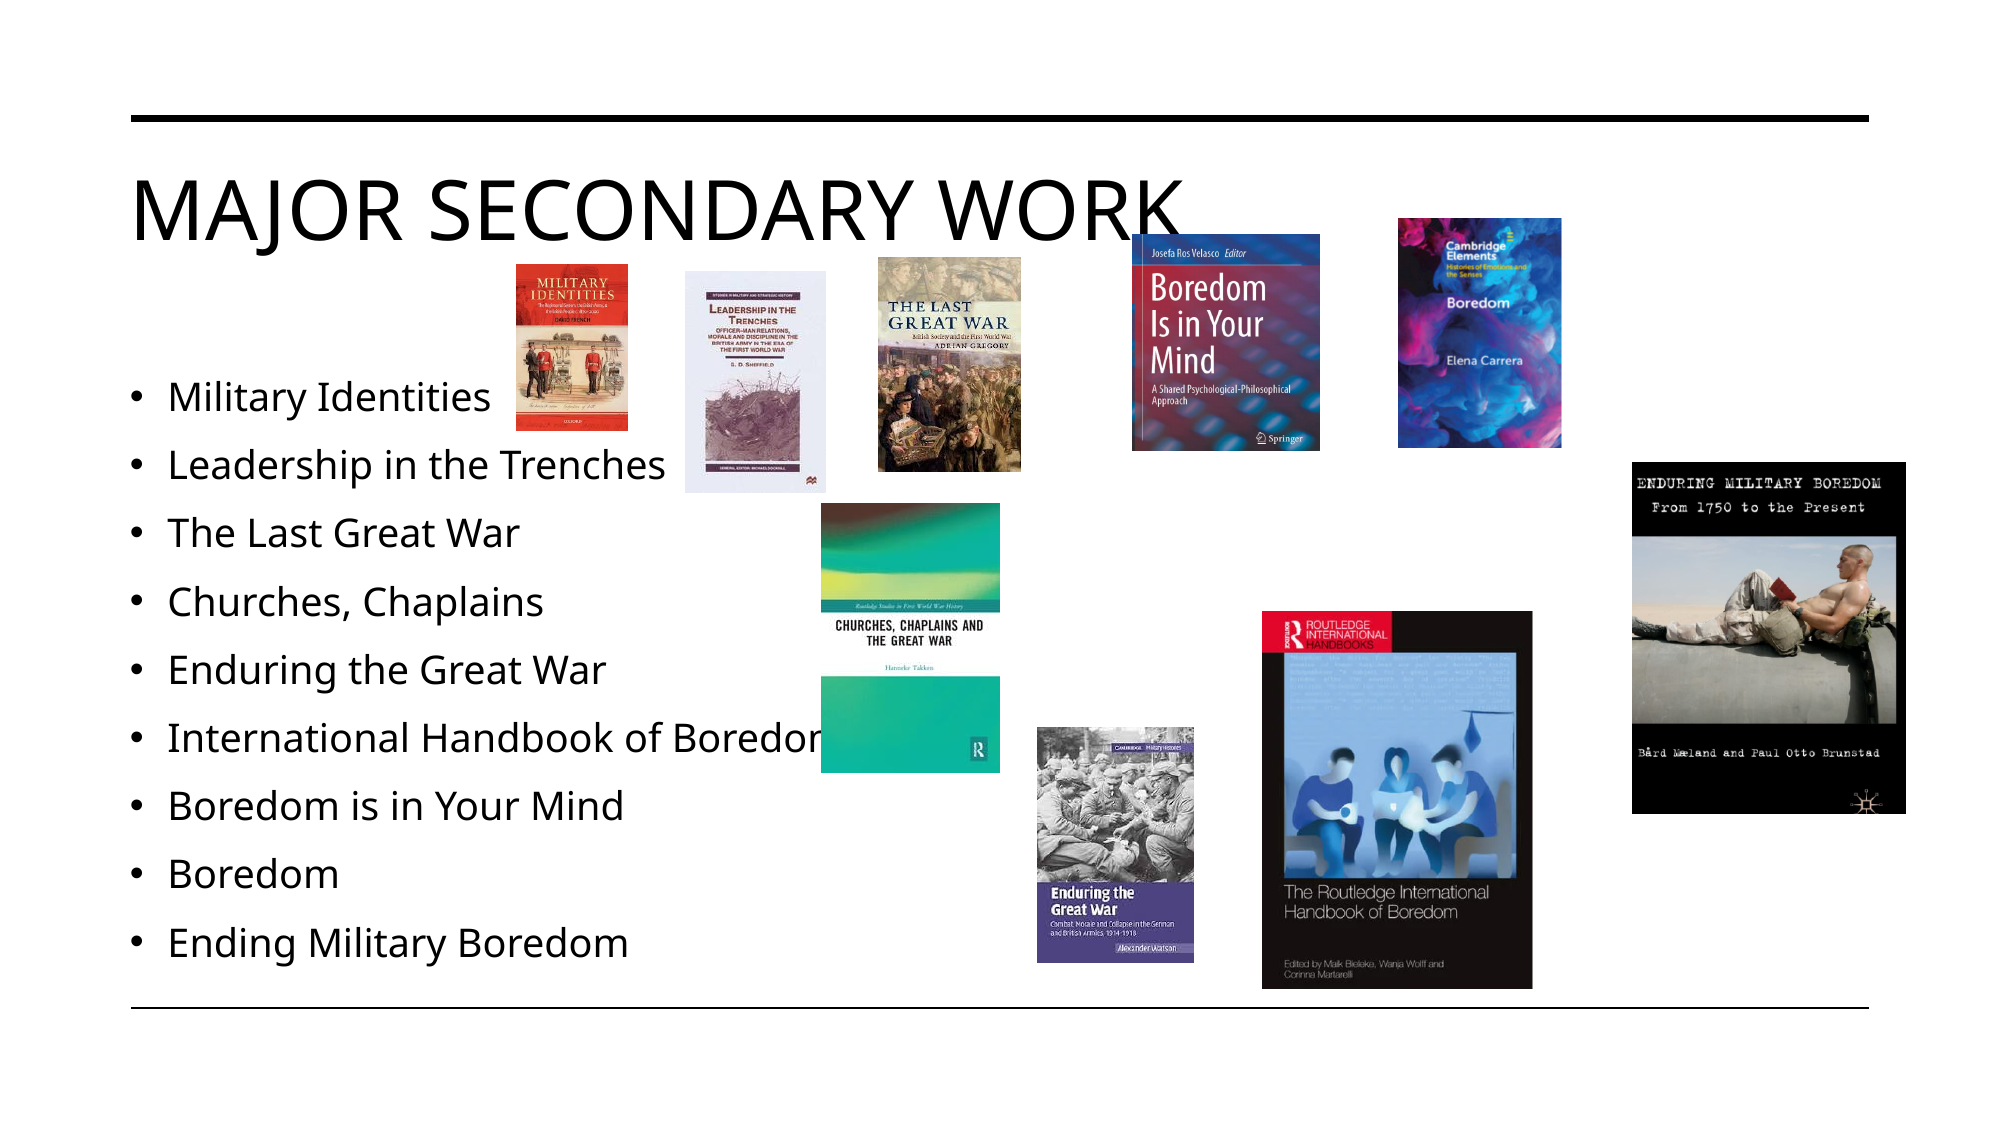

# Major secondary work
Military Identities
Leadership in the Trenches
The Last Great War
Churches, Chaplains
Enduring the Great War
International Handbook of Boredom
Boredom is in Your Mind
Boredom
Ending Military Boredom